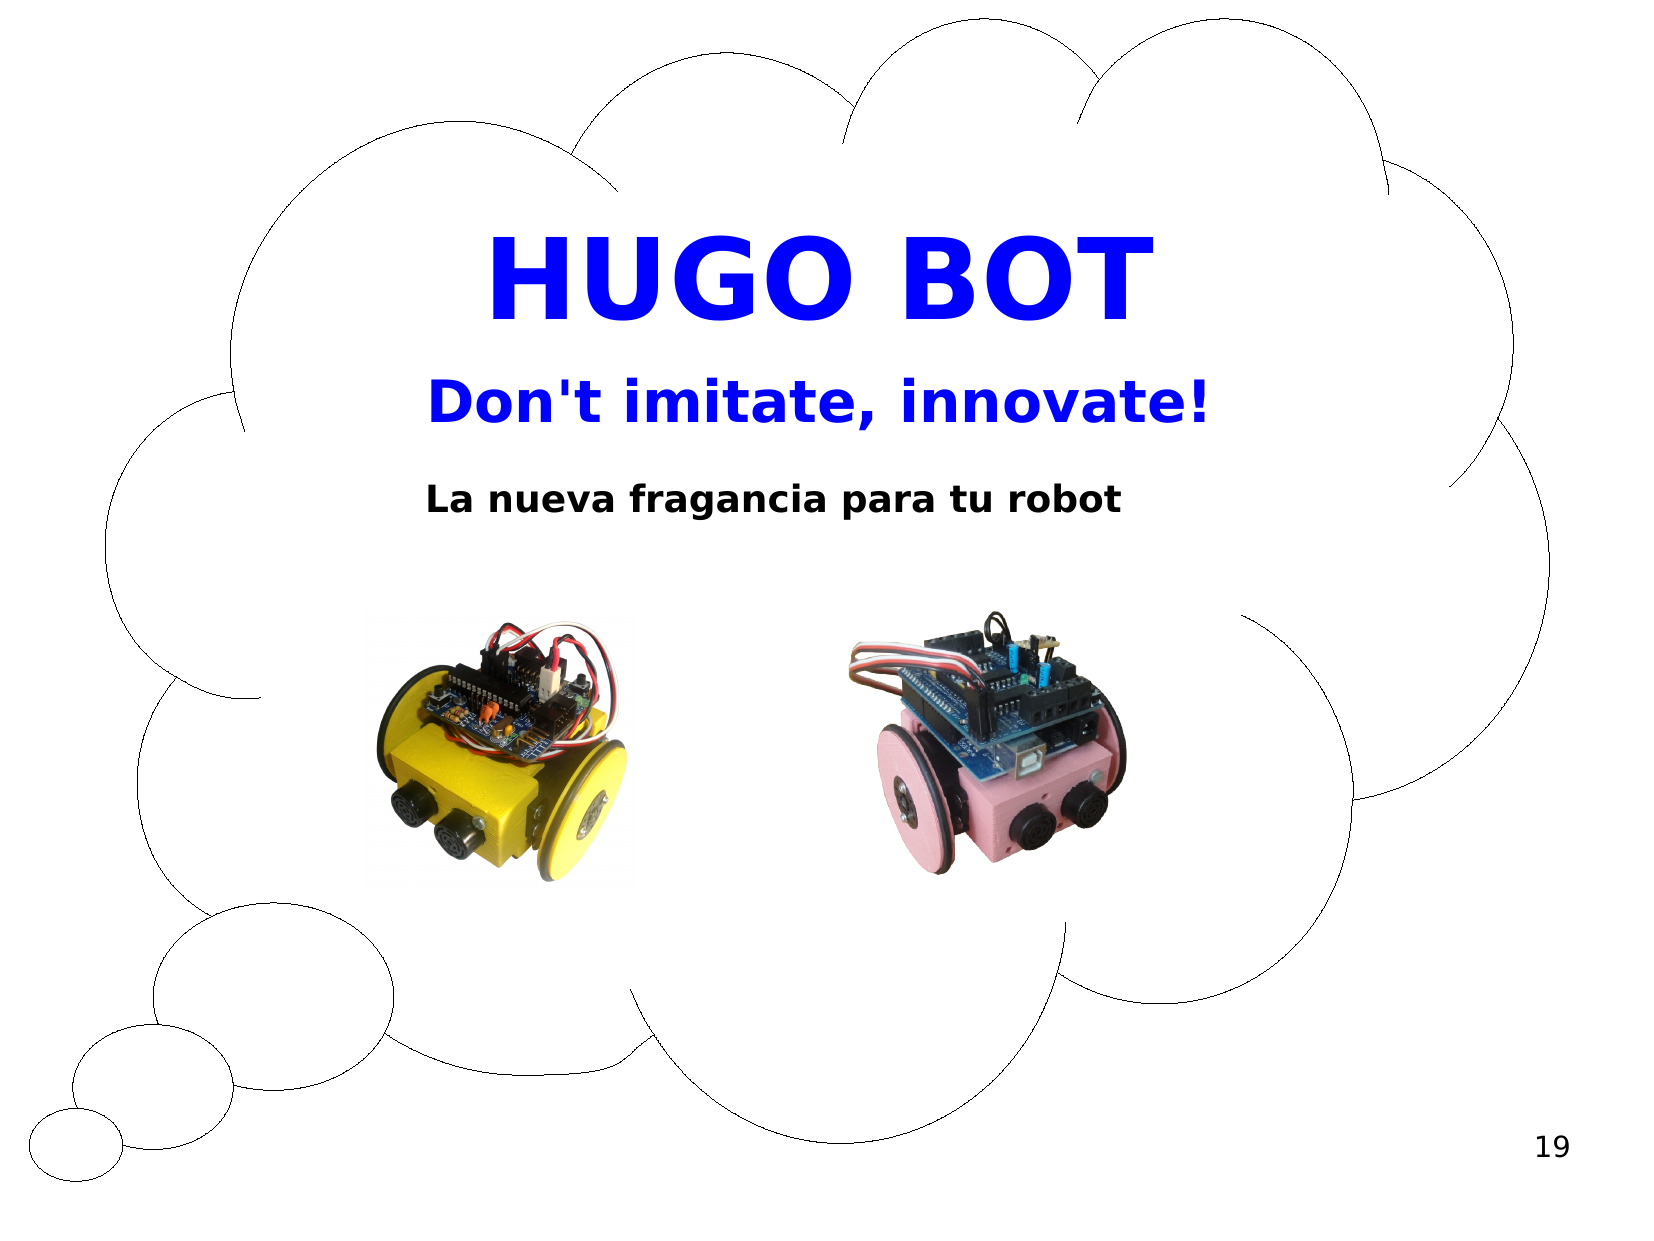

HUGO BOT
Don't imitate, innovate!
La nueva fragancia para tu robot
19